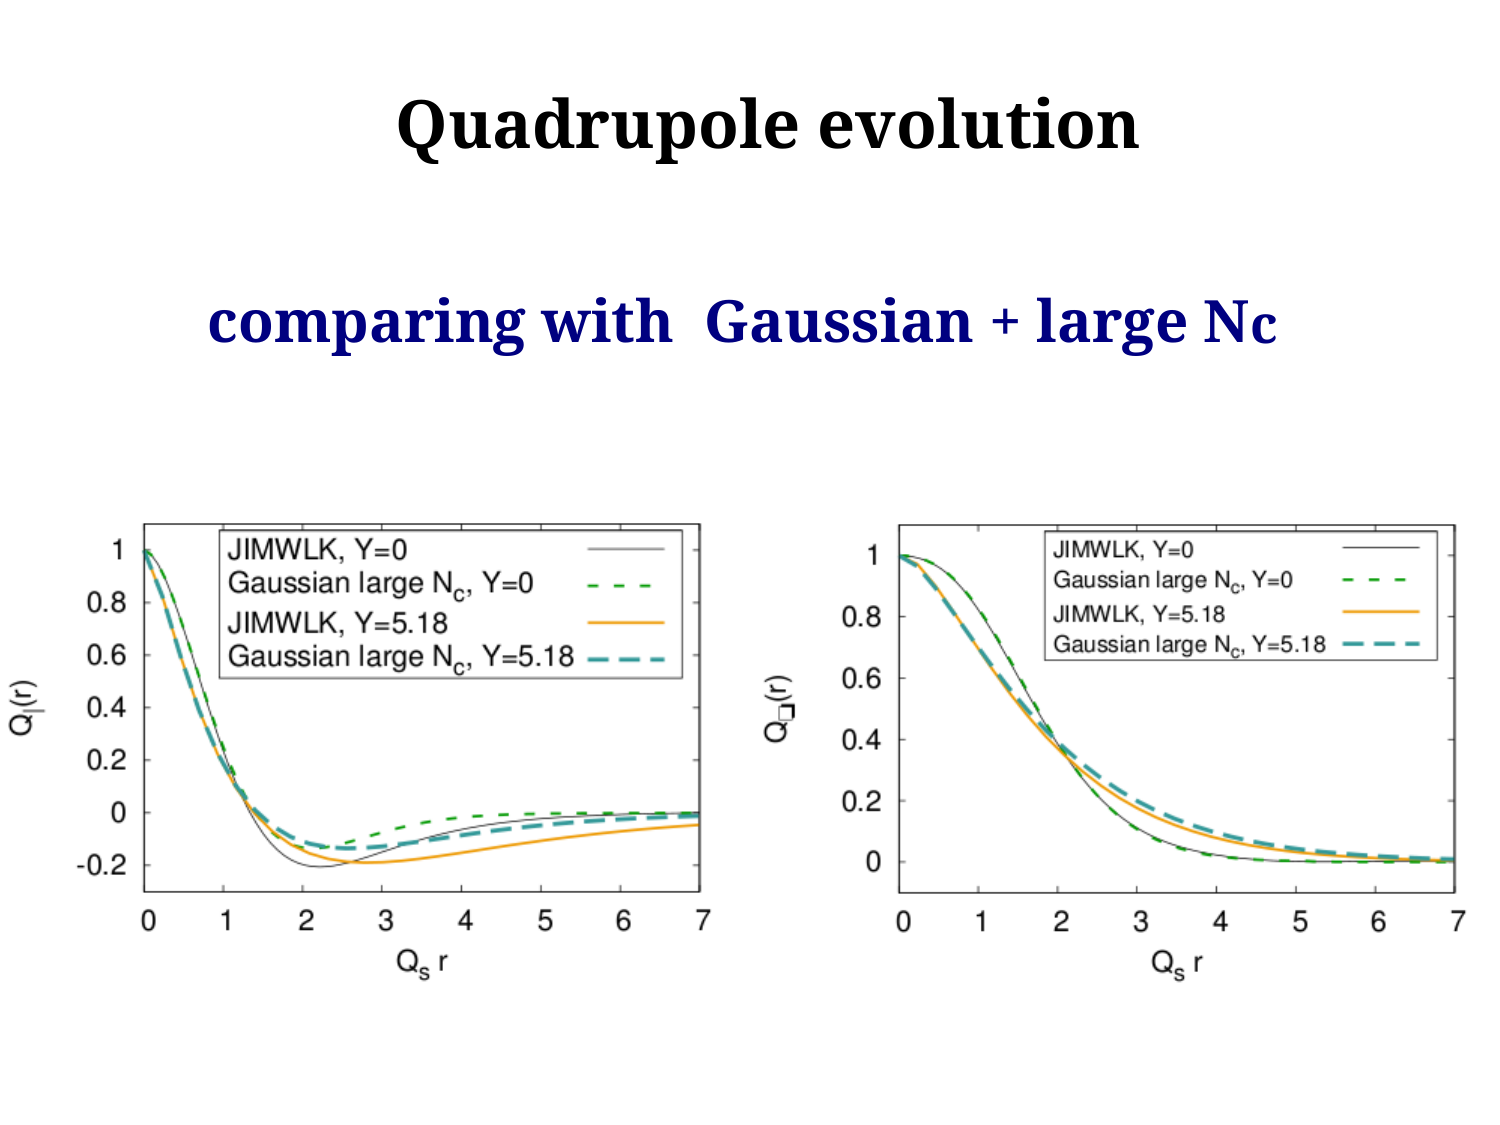

Quadrupole evolution
comparing with Gaussian + large Nc